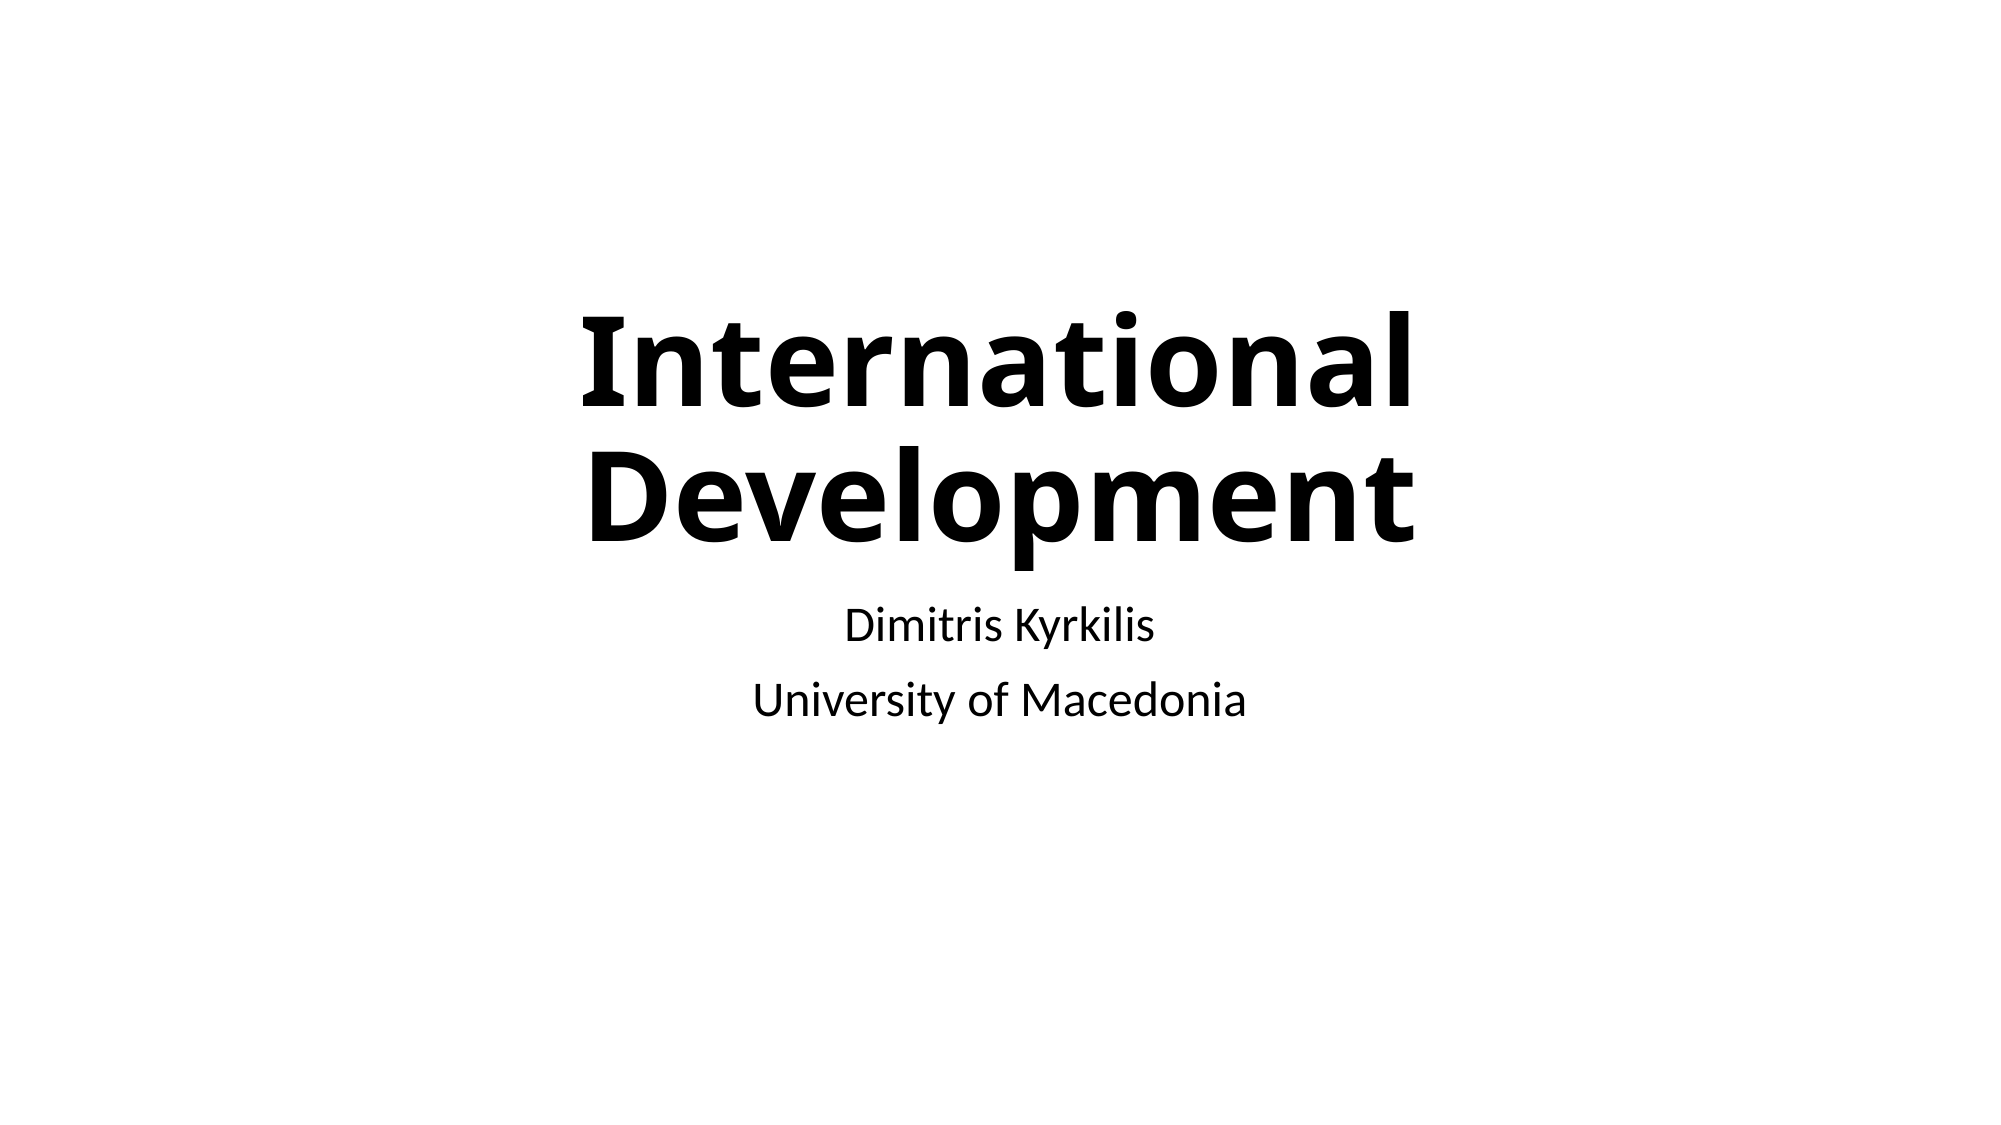

# International Development
Dimitris Kyrkilis
University of Macedonia